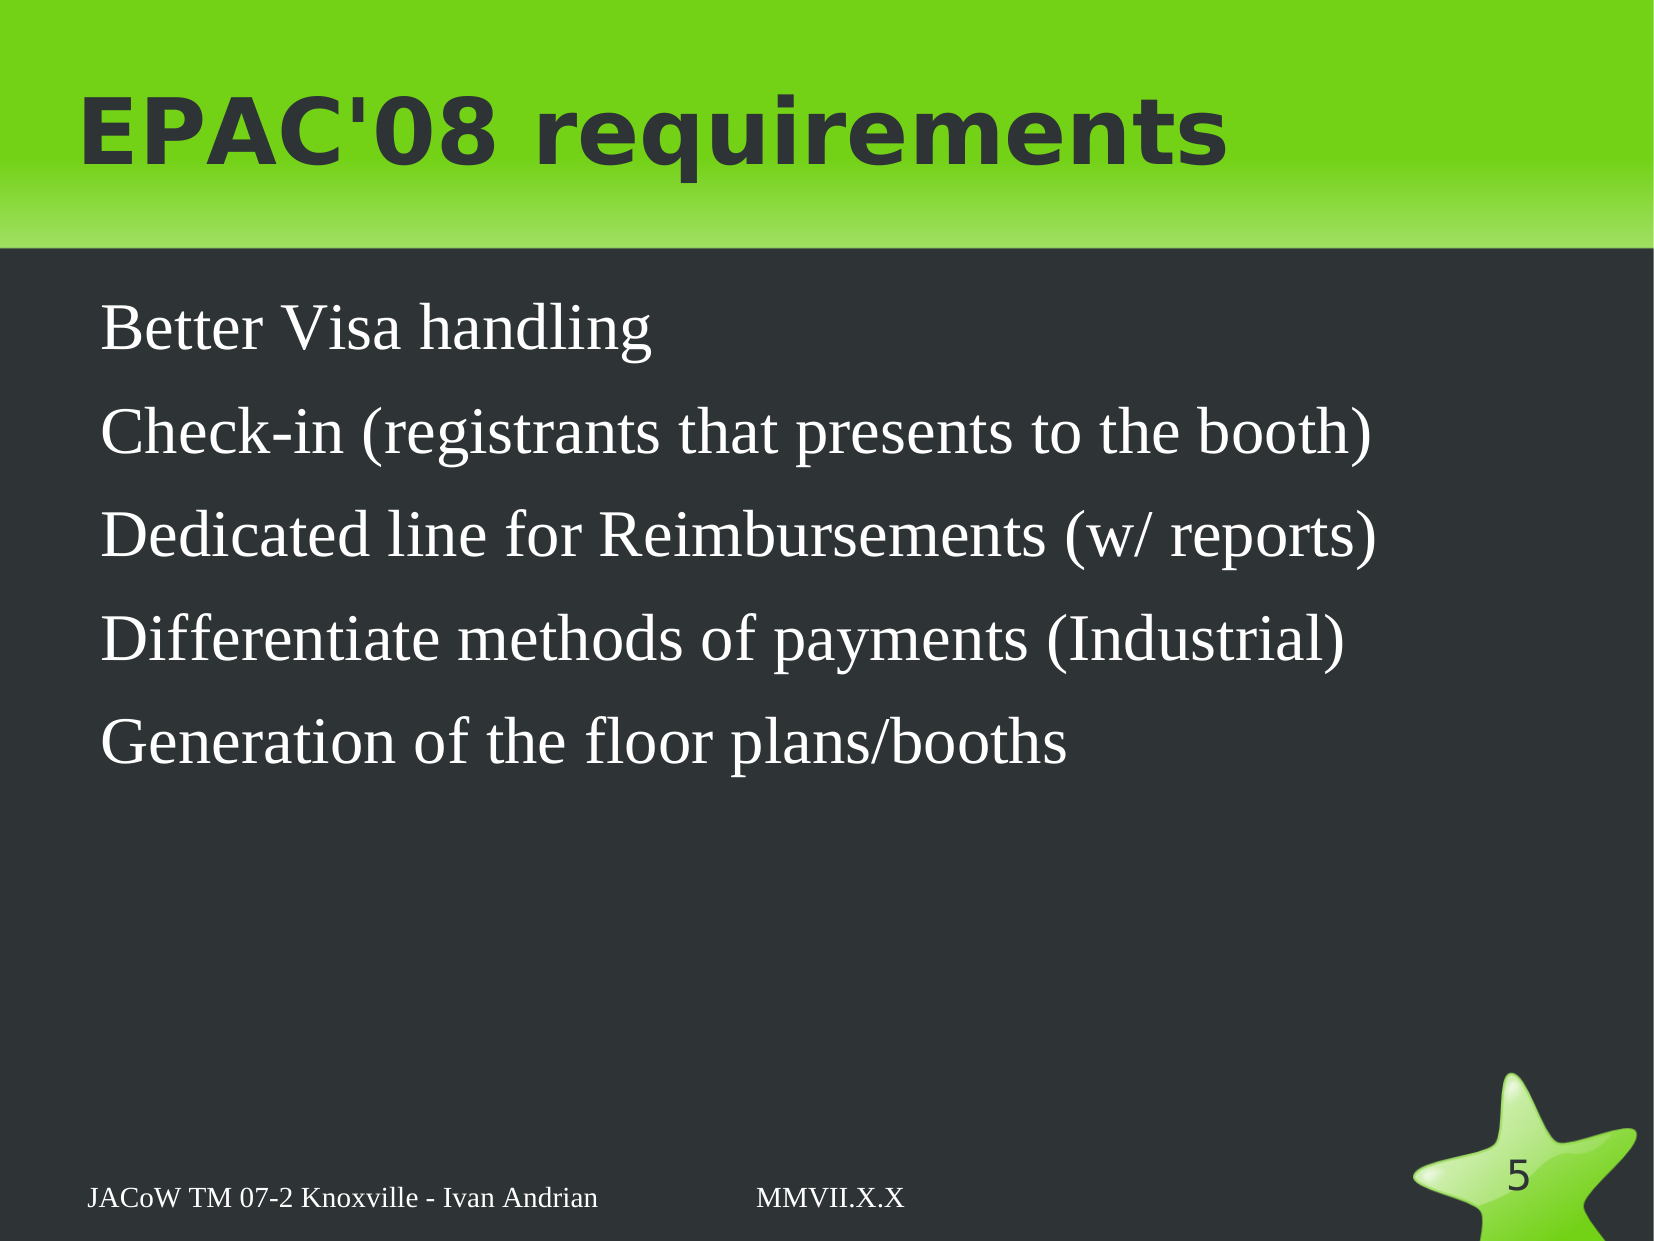

# EPAC'08 requirements
Better Visa handling
Check-in (registrants that presents to the booth)
Dedicated line for Reimbursements (w/ reports)
Differentiate methods of payments (Industrial)
Generation of the floor plans/booths
5
MMVII.X.X
JACoW TM 07-2 Knoxville - Ivan Andrian